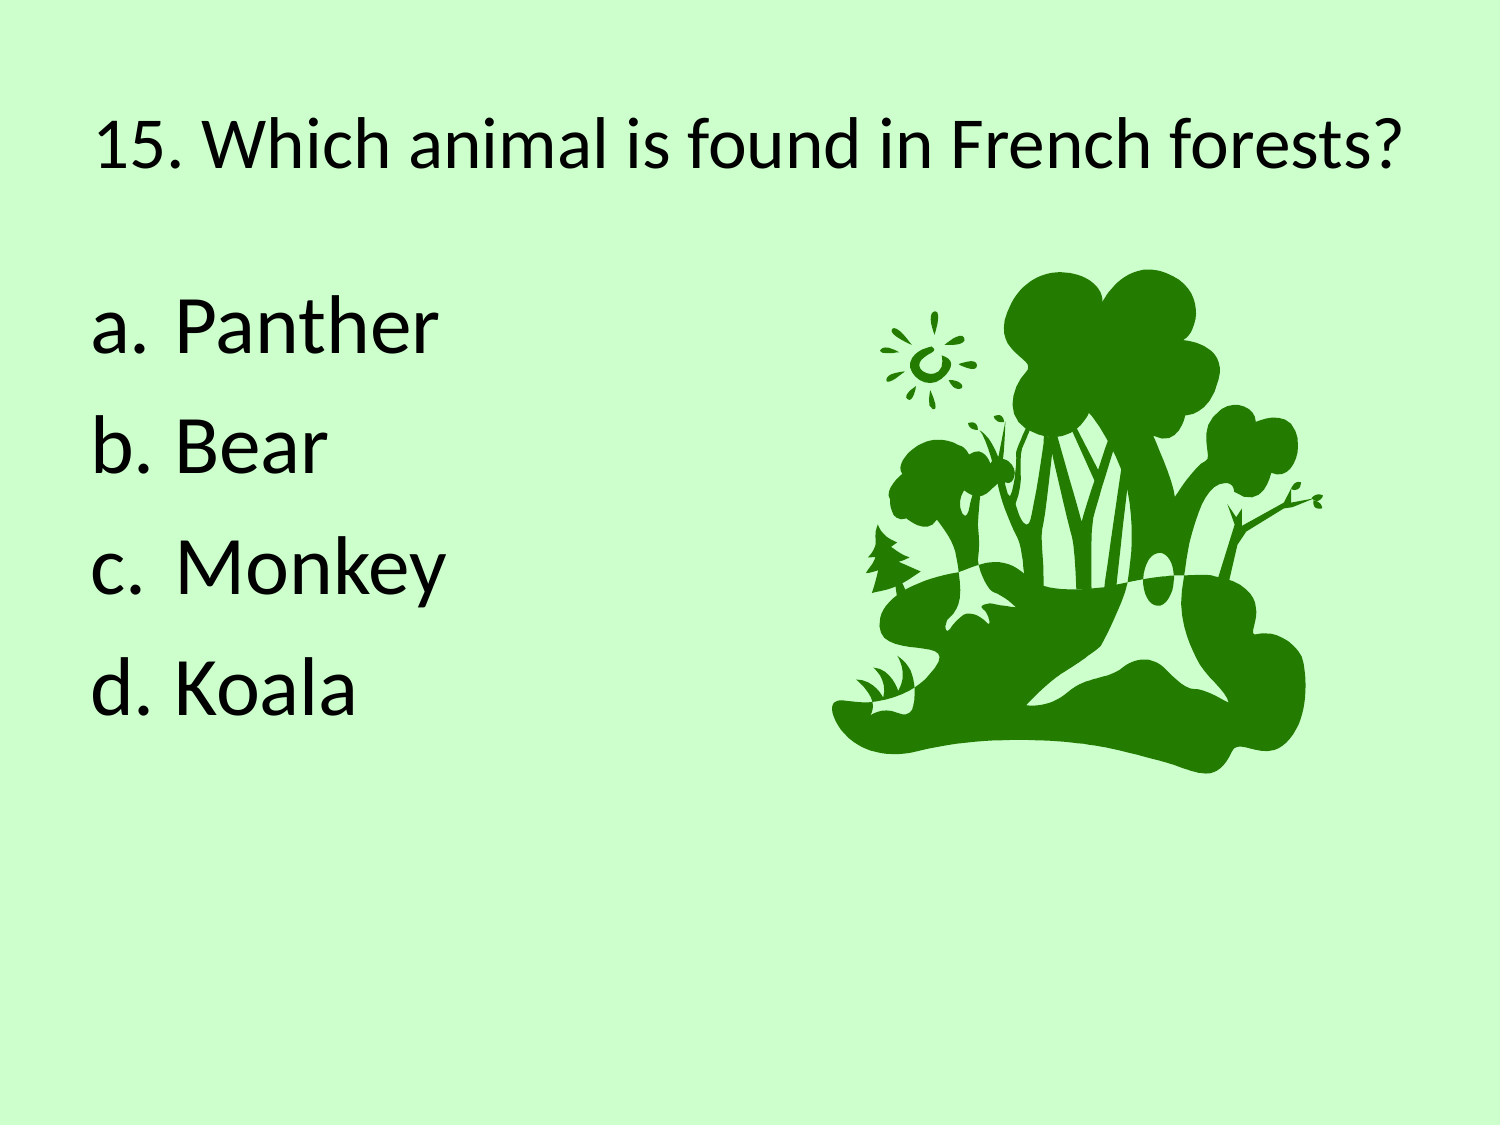

# 15. Which animal is found in French forests?
Panther
Bear
Monkey
Koala